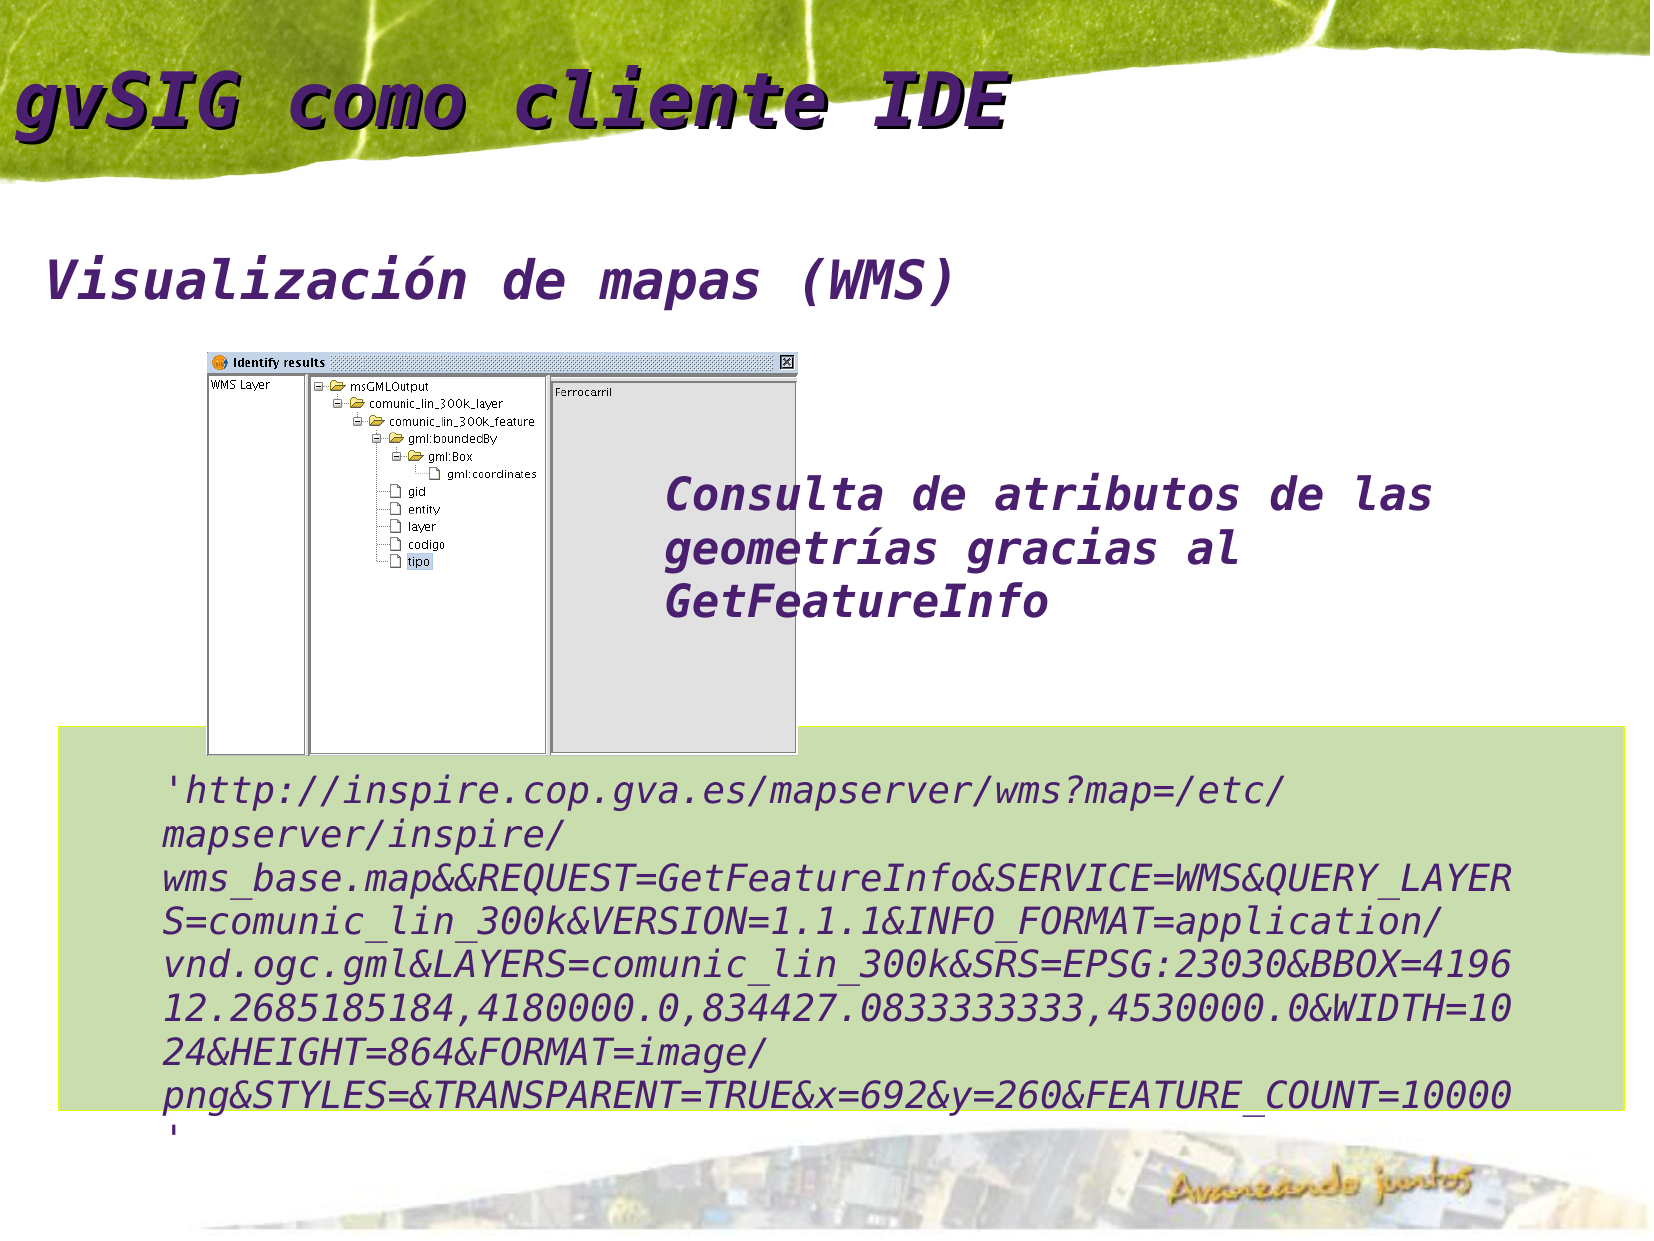

gvSIG como cliente IDE
Visualización de mapas (WMS)
Consulta de atributos de las geometrías gracias al GetFeatureInfo
'http://inspire.cop.gva.es/mapserver/wms?map=/etc/mapserver/inspire/wms_base.map&&REQUEST=GetFeatureInfo&SERVICE=WMS&QUERY_LAYERS=comunic_lin_300k&VERSION=1.1.1&INFO_FORMAT=application/vnd.ogc.gml&LAYERS=comunic_lin_300k&SRS=EPSG:23030&BBOX=419612.2685185184,4180000.0,834427.0833333333,4530000.0&WIDTH=1024&HEIGHT=864&FORMAT=image/png&STYLES=&TRANSPARENT=TRUE&x=692&y=260&FEATURE_COUNT=10000'